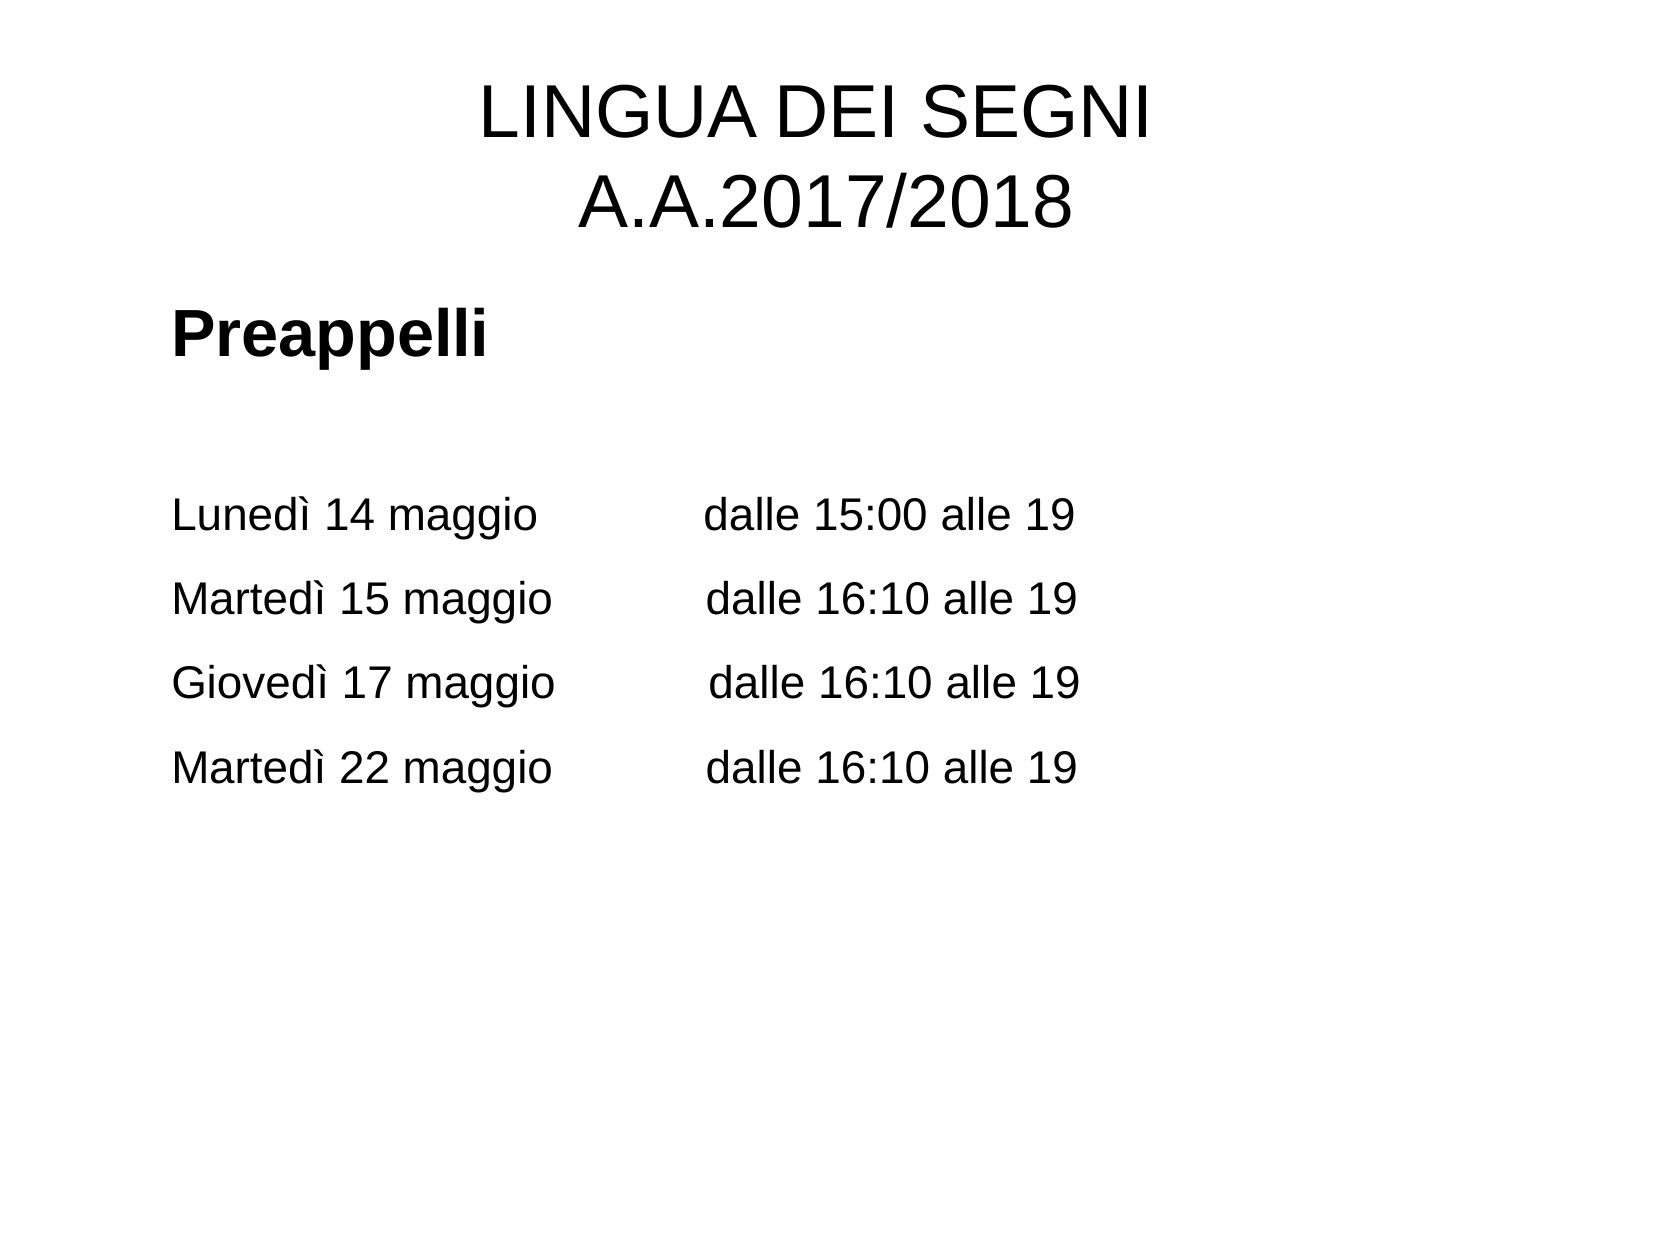

# LINGUA DEI SEGNI A.A.2017/2018
Preappelli
Lunedì 14 maggio dalle 15:00 alle 19
Martedì 15 maggio dalle 16:10 alle 19
Giovedì 17 maggio dalle 16:10 alle 19
Martedì 22 maggio dalle 16:10 alle 19